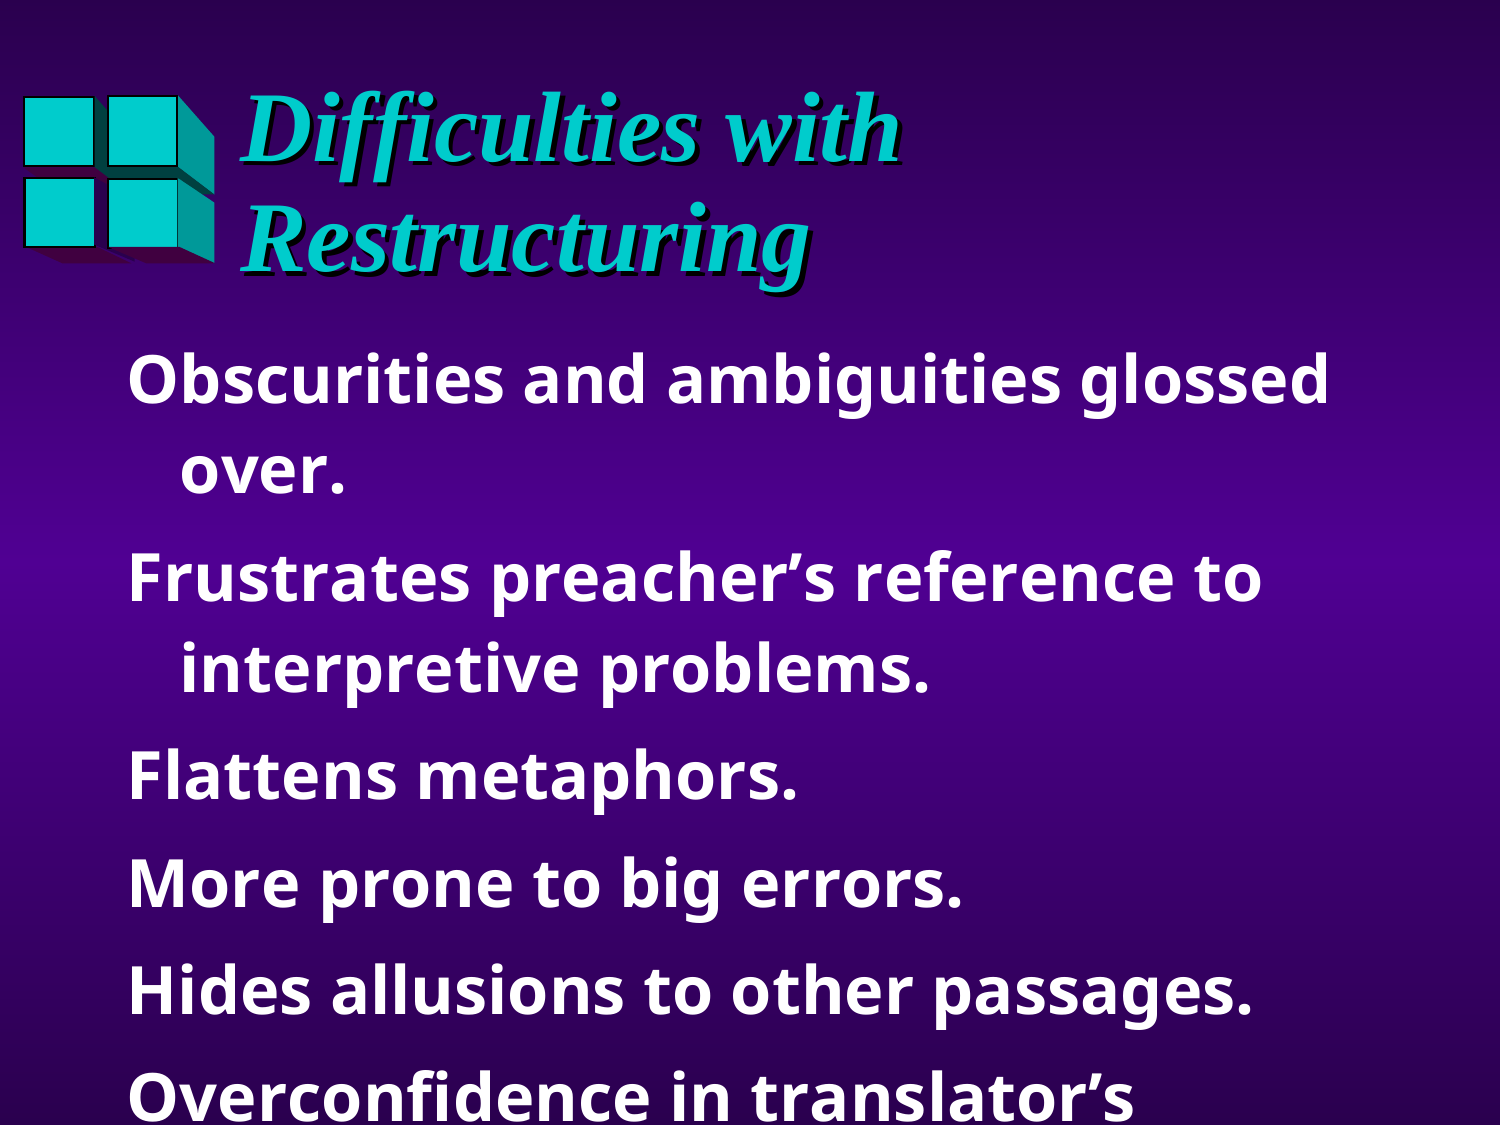

# Difficulties with Restructuring
Obscurities and ambiguities glossed over.
Frustrates preacher’s reference to interpretive problems.
Flattens metaphors.
More prone to big errors.
Hides allusions to other passages.
Overconfidence in translator’s understanding of language.